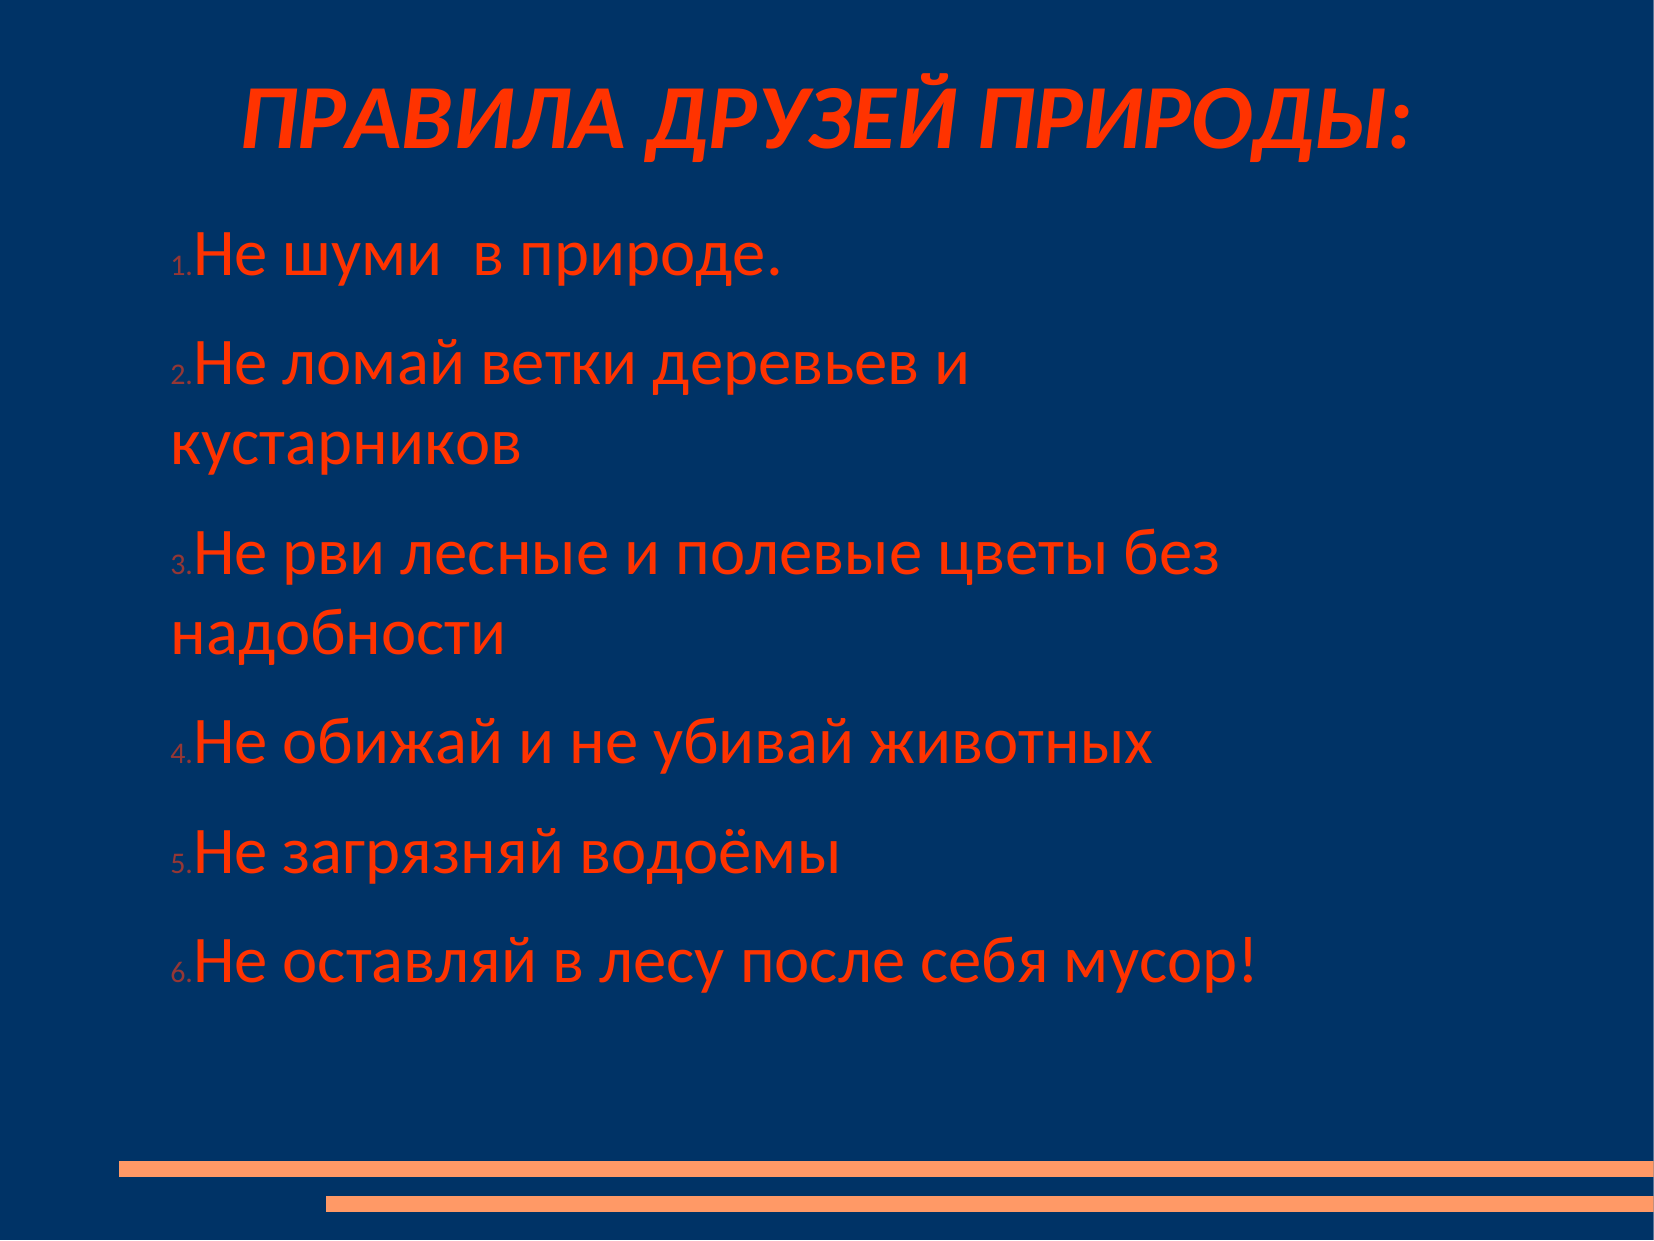

# ПРАВИЛА ДРУЗЕЙ ПРИРОДЫ:
Не шуми в природе.
Не ломай ветки деревьев и кустарников
Не рви лесные и полевые цветы без надобности
Не обижай и не убивай животных
Не загрязняй водоёмы
Не оставляй в лесу после себя мусор!